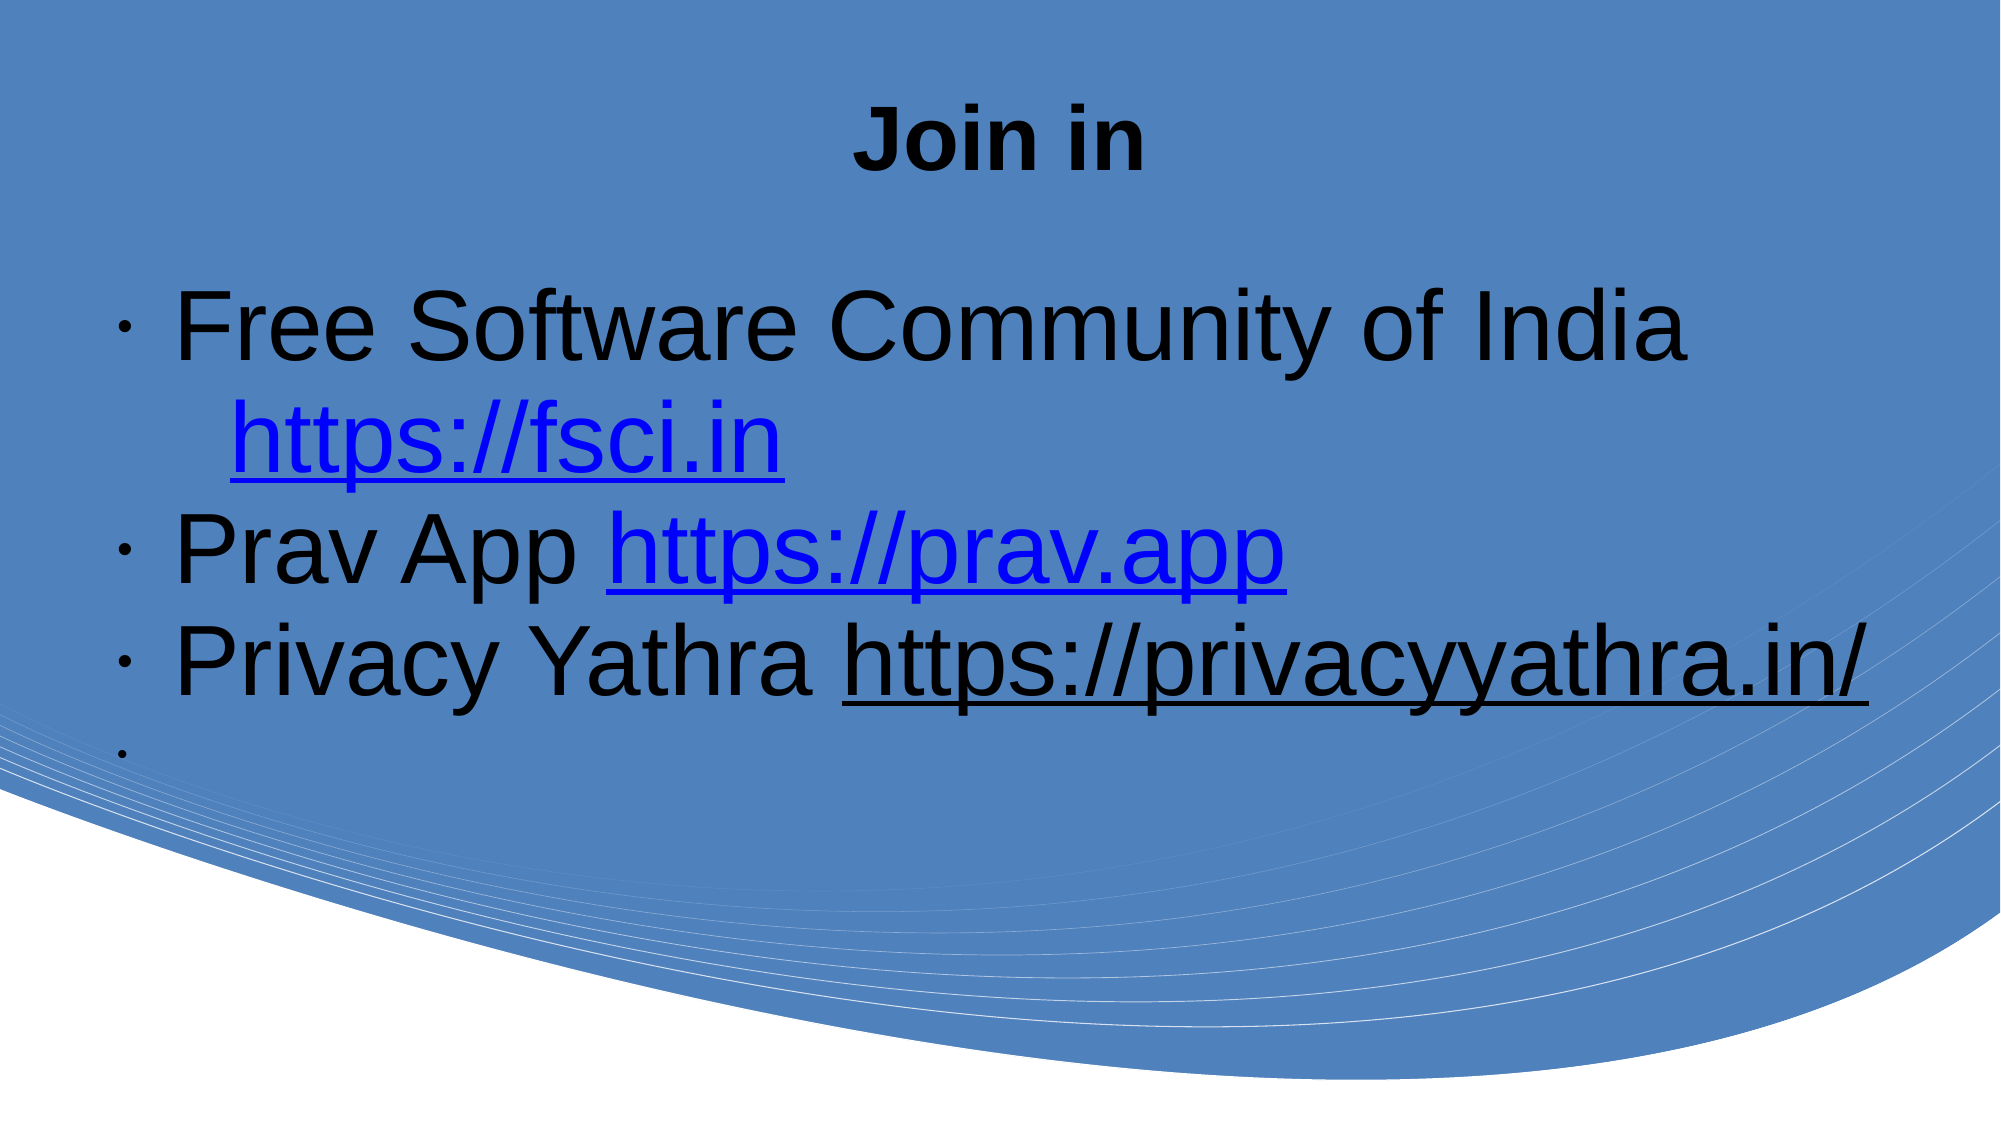

# Join in
Free Software Community of India https://fsci.in
Prav App https://prav.app
Privacy Yathra https://privacyyathra.in/